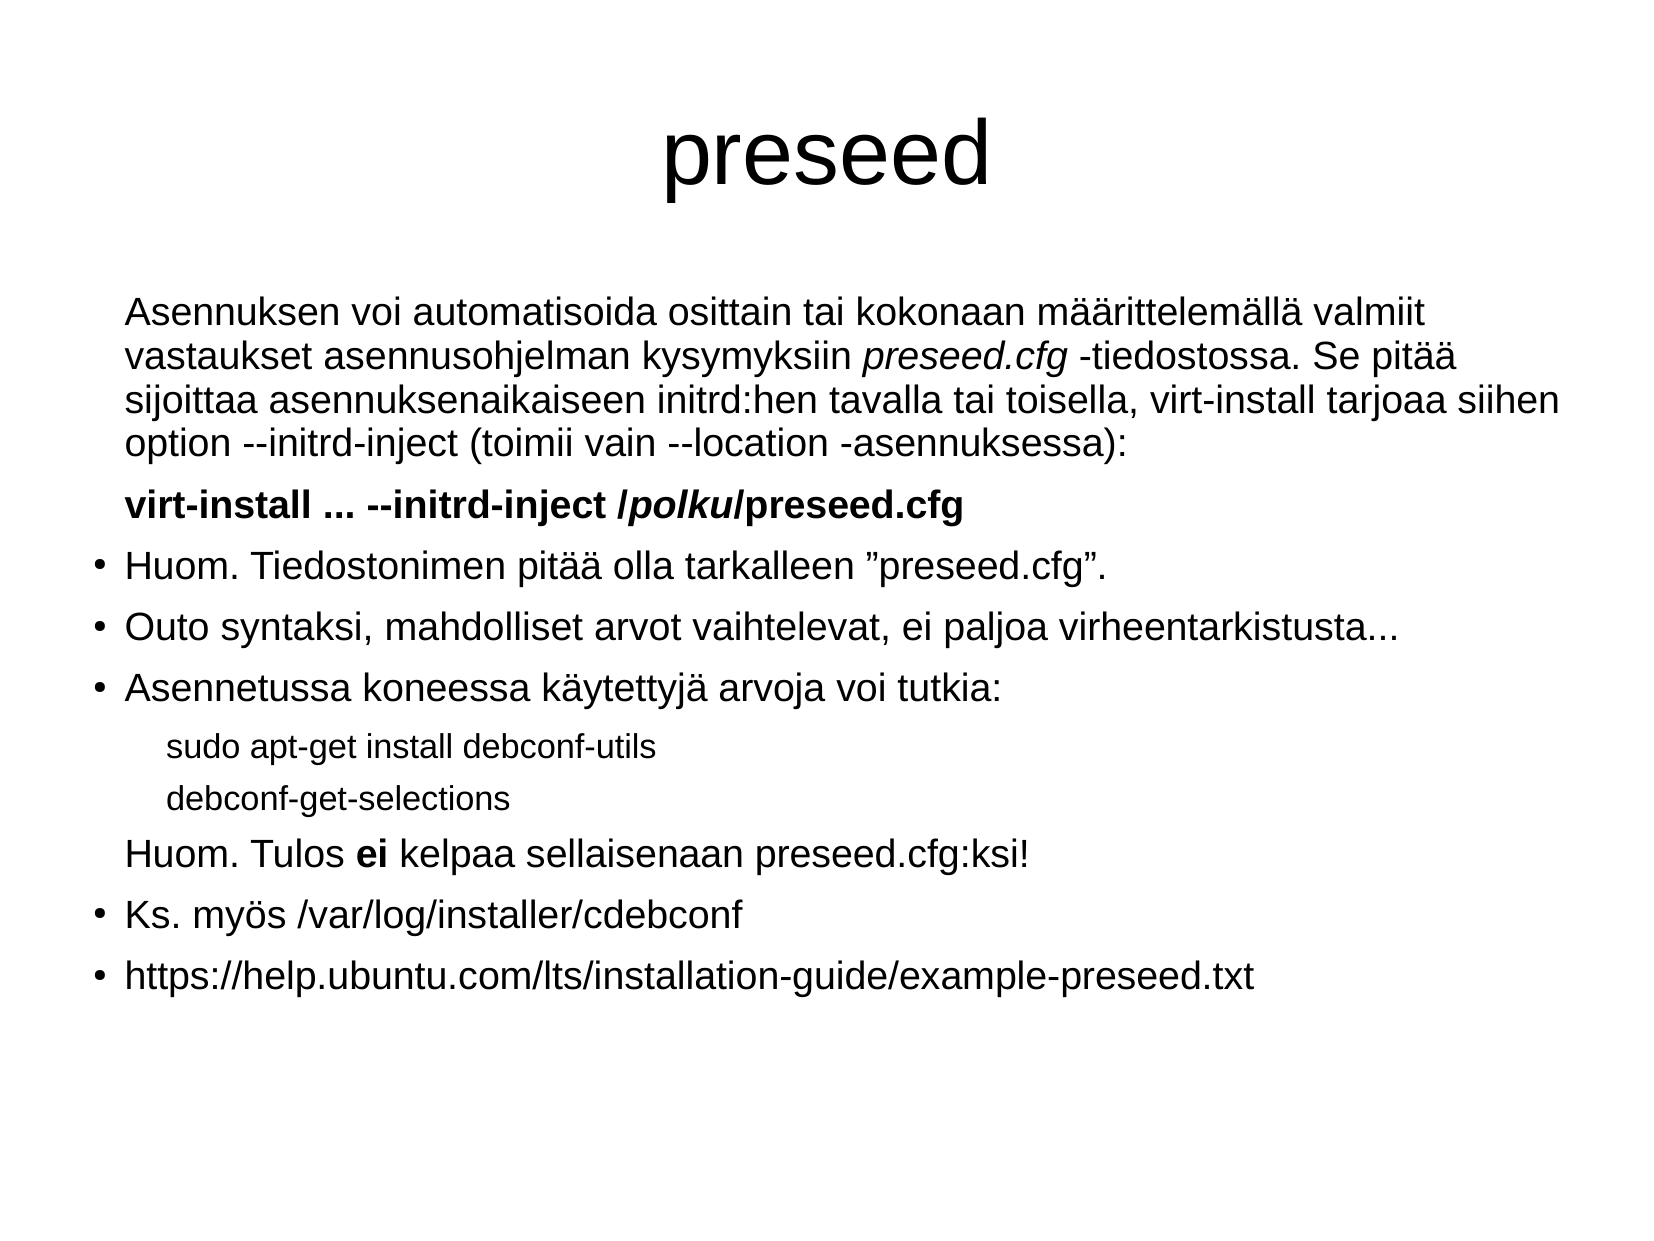

# preseed
Asennuksen voi automatisoida osittain tai kokonaan määrittelemällä valmiit vastaukset asennusohjelman kysymyksiin preseed.cfg -tiedostossa. Se pitää sijoittaa asennuksenaikaiseen initrd:hen tavalla tai toisella, virt-install tarjoaa siihen option --initrd-inject (toimii vain --location -asennuksessa):
virt-install ... --initrd-inject /polku/preseed.cfg
Huom. Tiedostonimen pitää olla tarkalleen ”preseed.cfg”.
Outo syntaksi, mahdolliset arvot vaihtelevat, ei paljoa virheentarkistusta...
Asennetussa koneessa käytettyjä arvoja voi tutkia:
sudo apt-get install debconf-utils
debconf-get-selections
Huom. Tulos ei kelpaa sellaisenaan preseed.cfg:ksi!
Ks. myös /var/log/installer/cdebconf
https://help.ubuntu.com/lts/installation-guide/example-preseed.txt